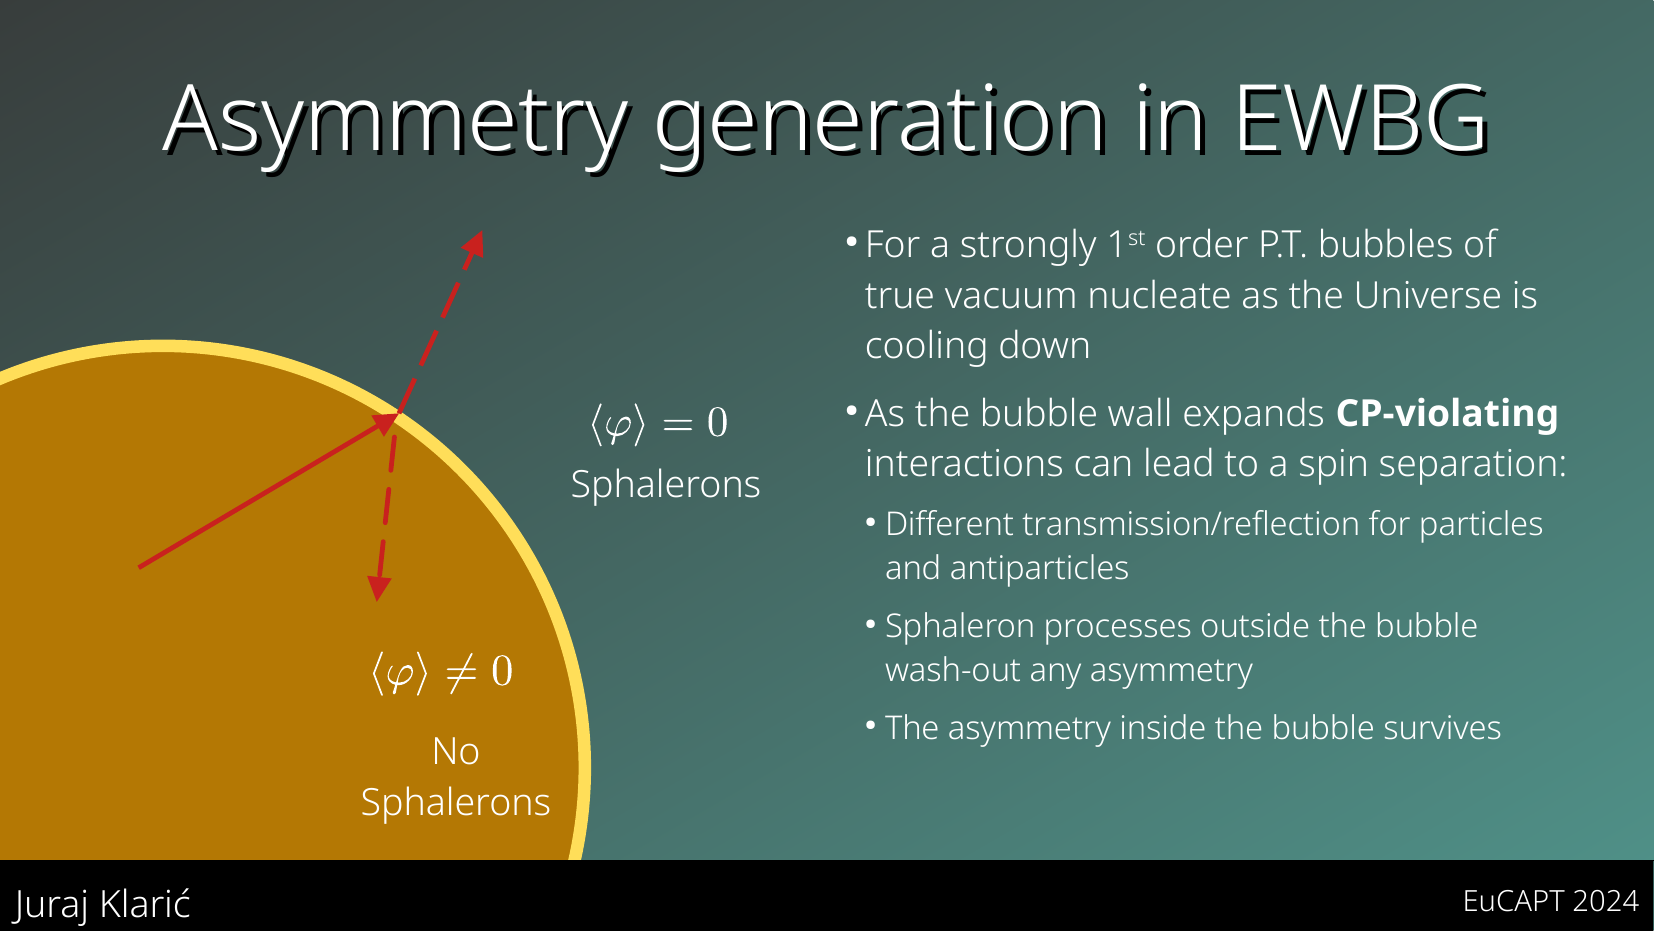

# Asymmetry generation in EWBG
For a strongly 1st order P.T. bubbles of true vacuum nucleate as the Universe is cooling down
As the bubble wall expands CP-violating interactions can lead to a spin separation:
Different transmission/reflection for particles and antiparticles
Sphaleron processes outside the bubble wash-out any asymmetry
The asymmetry inside the bubble survives
Sphalerons
No Sphalerons
Juraj Klarić
EuCAPT 2024